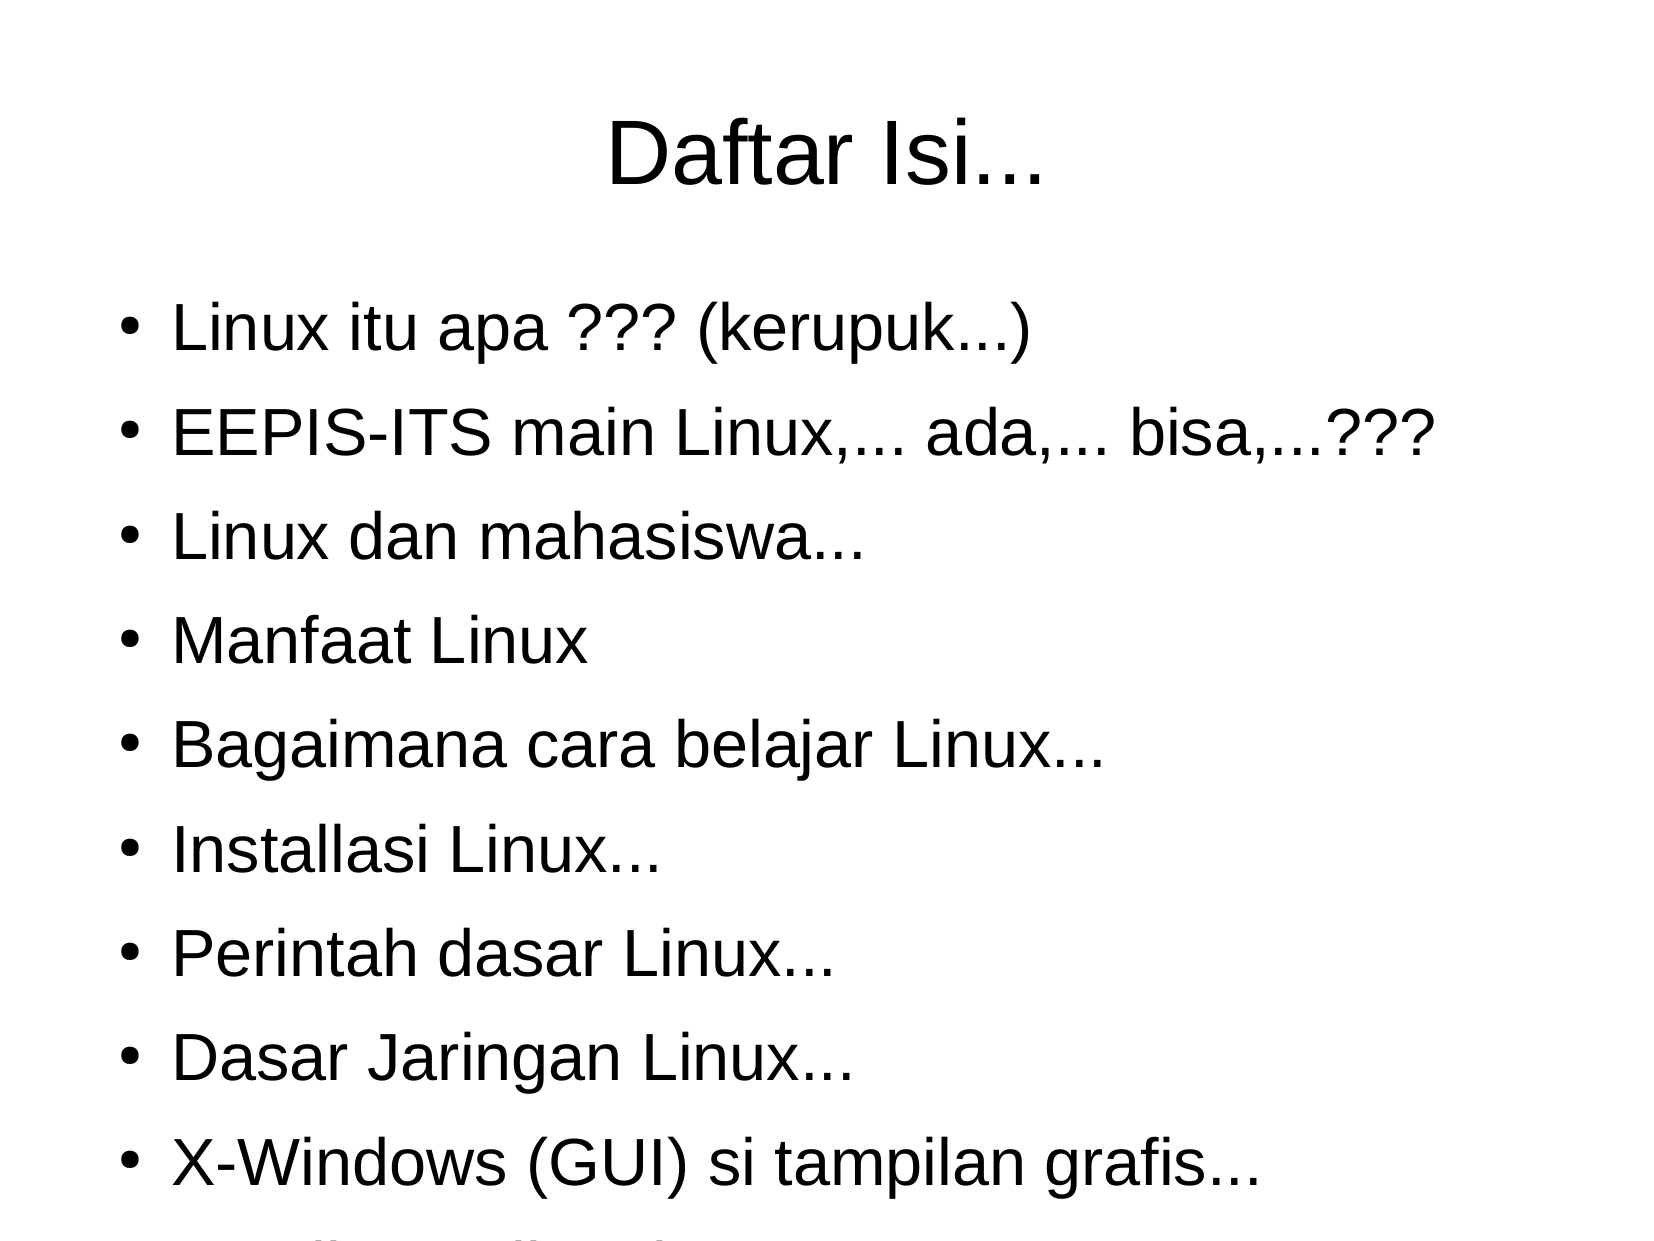

# Daftar Isi...
Linux itu apa ??? (kerupuk...)
EEPIS-ITS main Linux,... ada,... bisa,...???
Linux dan mahasiswa...
Manfaat Linux
Bagaimana cara belajar Linux...
Installasi Linux...
Perintah dasar Linux...
Dasar Jaringan Linux...
X-Windows (GUI) si tampilan grafis...
Ngetik-ngetik pake apa ya...???
Linux bisa buat having fun ...???
Nge-NET dengan Linux...